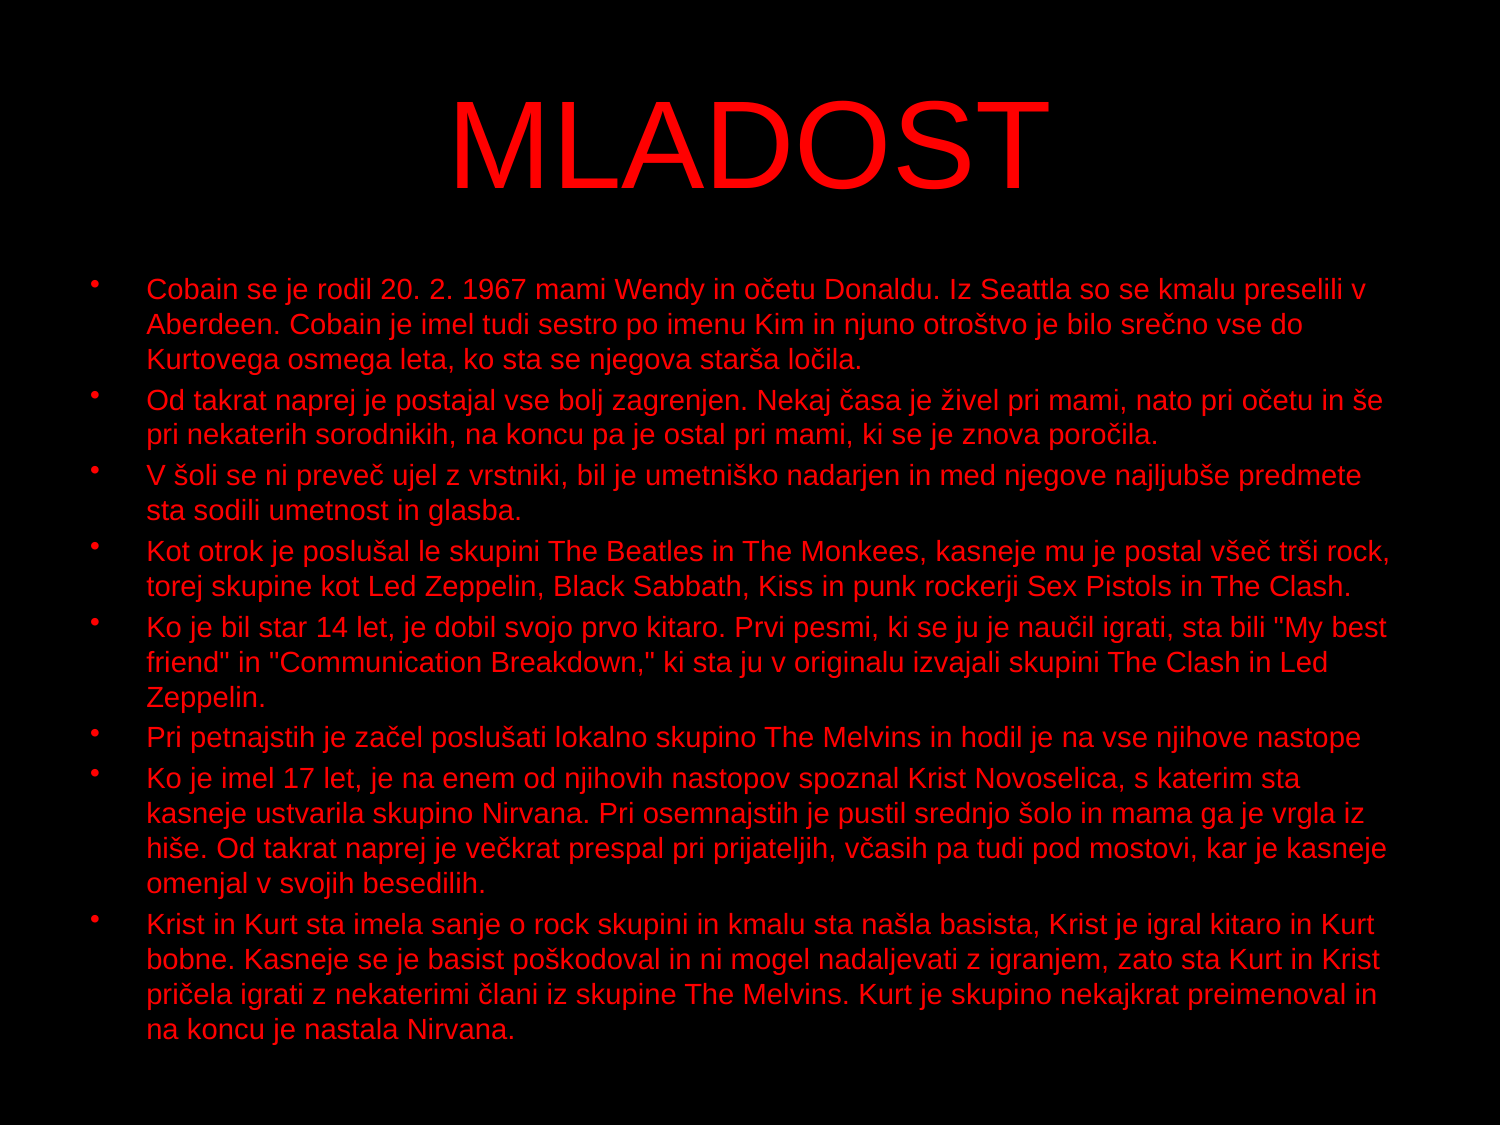

# MLADOST
Cobain se je rodil 20. 2. 1967 mami Wendy in očetu Donaldu. Iz Seattla so se kmalu preselili v Aberdeen. Cobain je imel tudi sestro po imenu Kim in njuno otroštvo je bilo srečno vse do Kurtovega osmega leta, ko sta se njegova starša ločila.
Od takrat naprej je postajal vse bolj zagrenjen. Nekaj časa je živel pri mami, nato pri očetu in še pri nekaterih sorodnikih, na koncu pa je ostal pri mami, ki se je znova poročila.
V šoli se ni preveč ujel z vrstniki, bil je umetniško nadarjen in med njegove najljubše predmete sta sodili umetnost in glasba.
Kot otrok je poslušal le skupini The Beatles in The Monkees, kasneje mu je postal všeč trši rock, torej skupine kot Led Zeppelin, Black Sabbath, Kiss in punk rockerji Sex Pistols in The Clash.
Ko je bil star 14 let, je dobil svojo prvo kitaro. Prvi pesmi, ki se ju je naučil igrati, sta bili "My best friend" in "Communication Breakdown," ki sta ju v originalu izvajali skupini The Clash in Led Zeppelin.
Pri petnajstih je začel poslušati lokalno skupino The Melvins in hodil je na vse njihove nastope
Ko je imel 17 let, je na enem od njihovih nastopov spoznal Krist Novoselica, s katerim sta kasneje ustvarila skupino Nirvana. Pri osemnajstih je pustil srednjo šolo in mama ga je vrgla iz hiše. Od takrat naprej je večkrat prespal pri prijateljih, včasih pa tudi pod mostovi, kar je kasneje omenjal v svojih besedilih.
Krist in Kurt sta imela sanje o rock skupini in kmalu sta našla basista, Krist je igral kitaro in Kurt bobne. Kasneje se je basist poškodoval in ni mogel nadaljevati z igranjem, zato sta Kurt in Krist pričela igrati z nekaterimi člani iz skupine The Melvins. Kurt je skupino nekajkrat preimenoval in na koncu je nastala Nirvana.